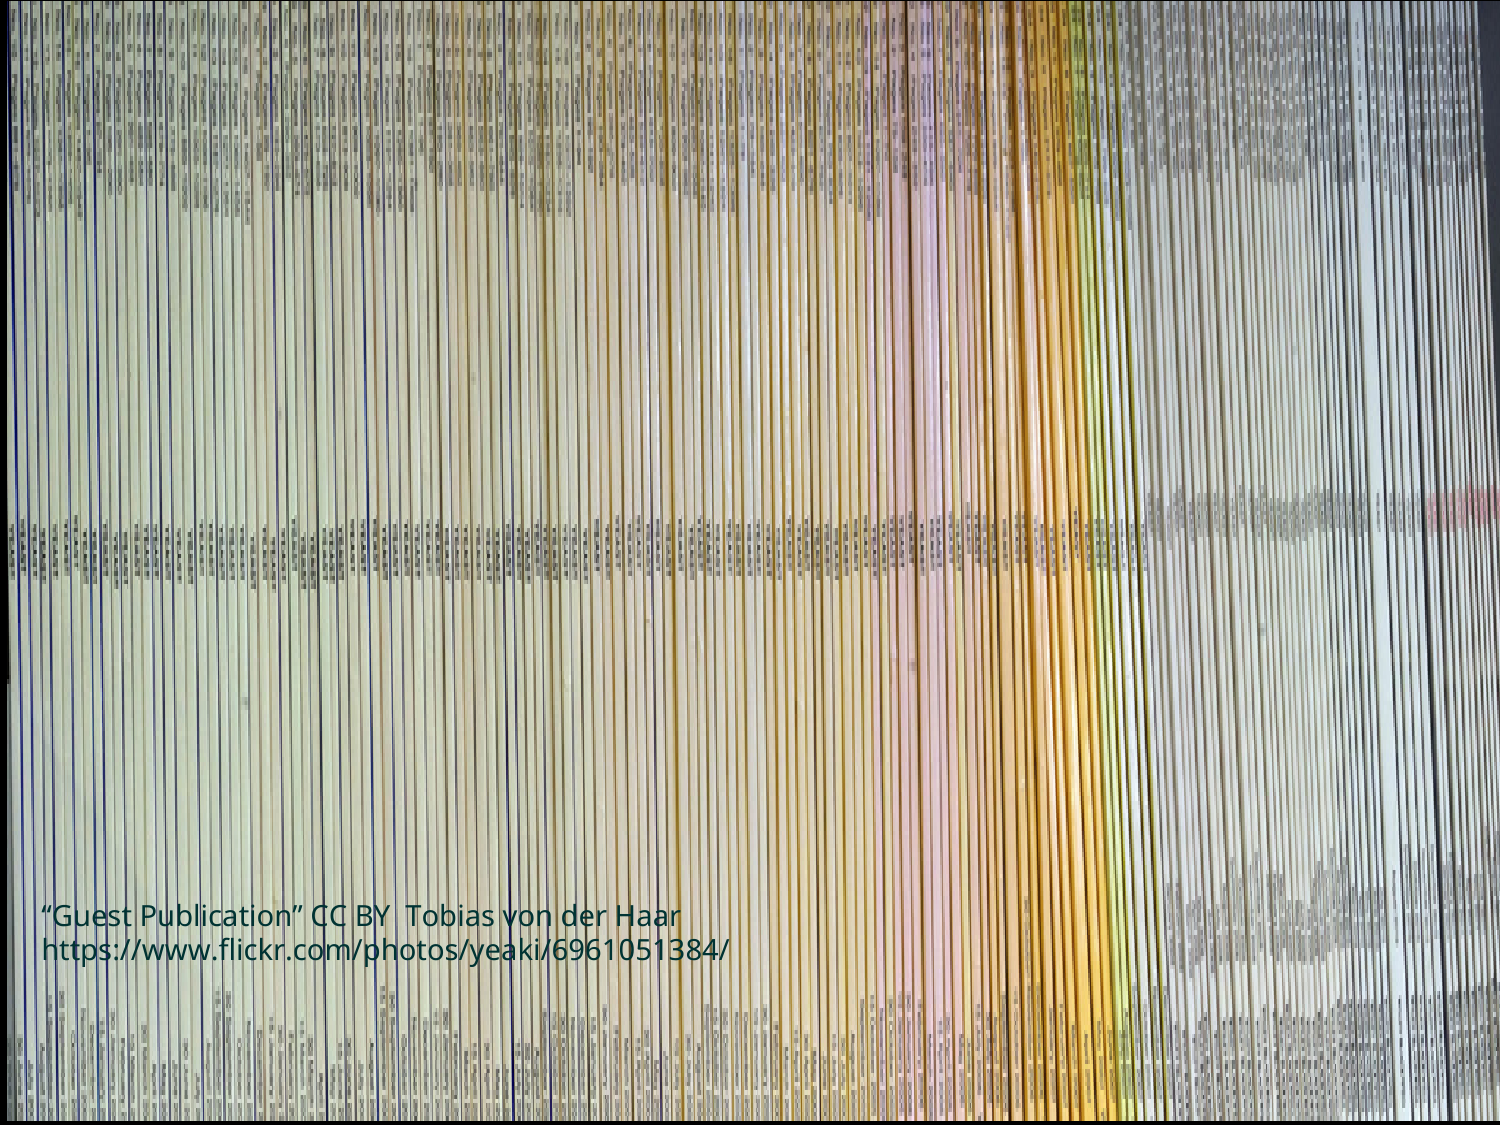

“Guest Publication” CC BY Tobias von der Haar
https://www.flickr.com/photos/yeaki/6961051384/